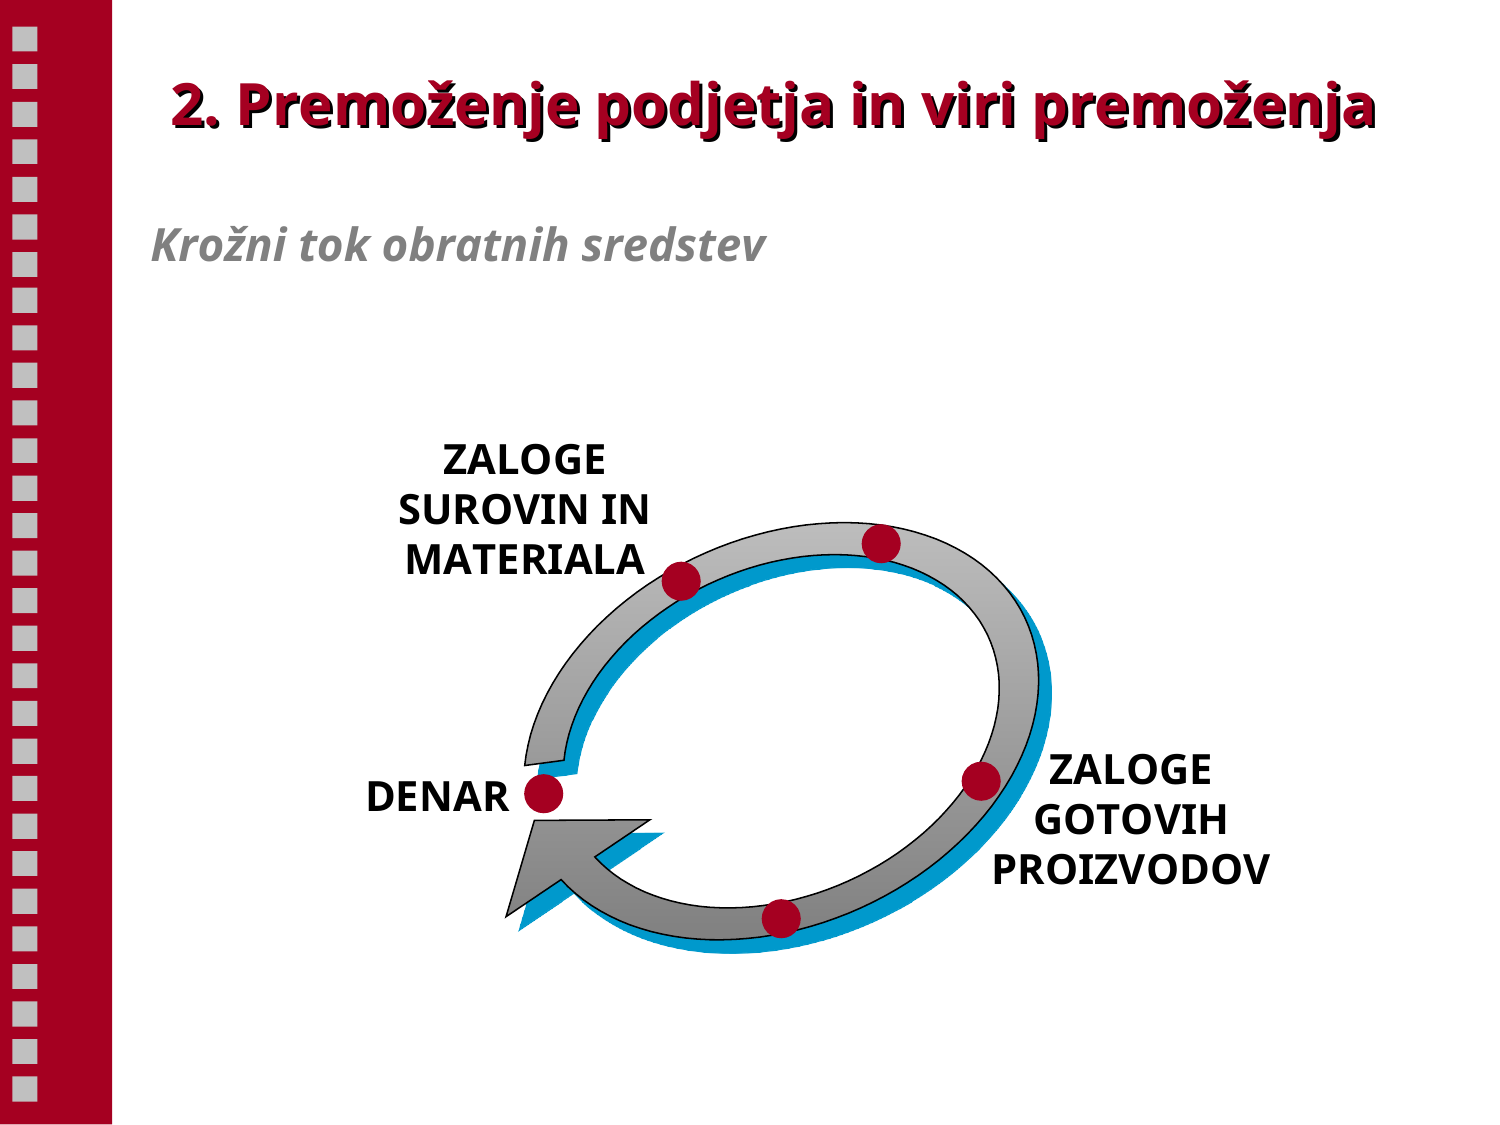

2. Premoženje podjetja in viri premoženja
# Krožni tok obratnih sredstev
ZALOGE SUROVIN IN MATERIALA
ZALOGE GOTOVIH PROIZVODOV
DENAR